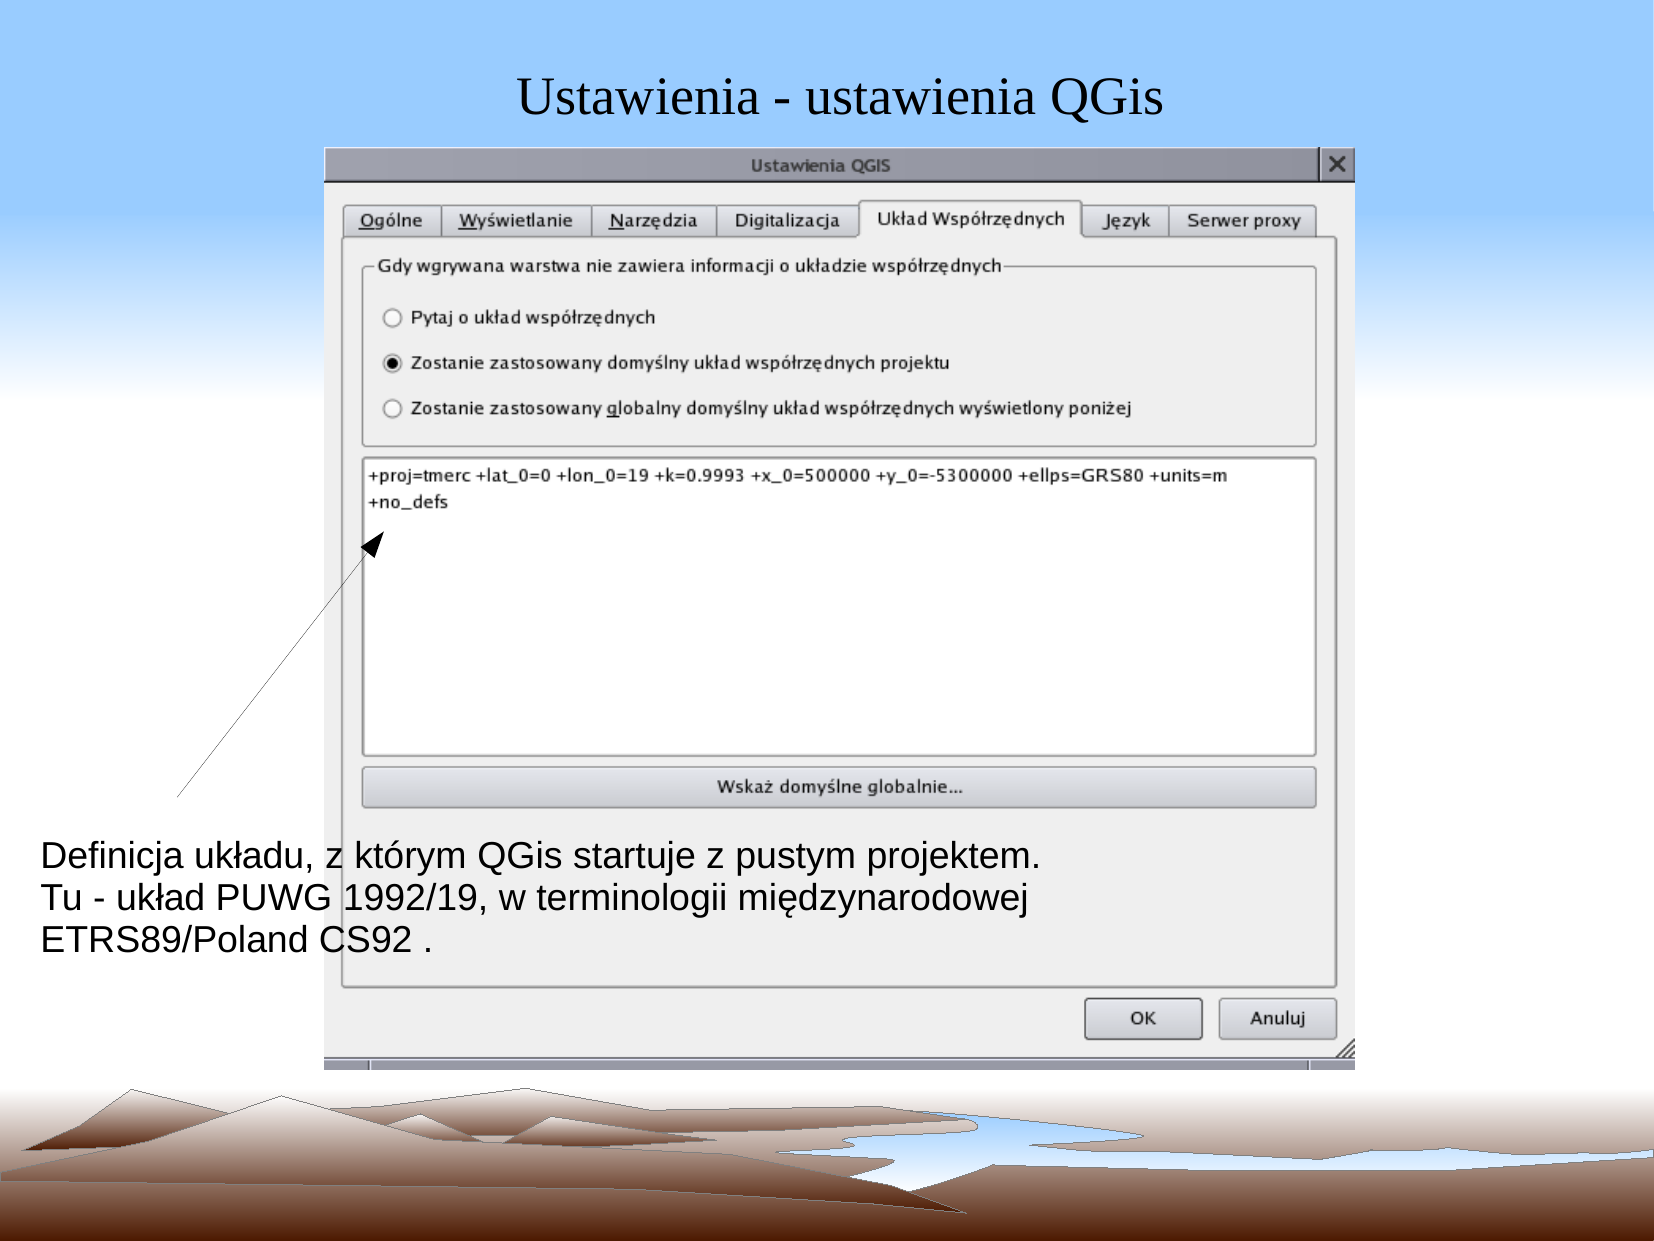

Ustawienia - ustawienia QGis
Definicja układu, z którym QGis startuje z pustym projektem.
Tu - układ PUWG 1992/19, w terminologii międzynarodowej
ETRS89/Poland CS92 .